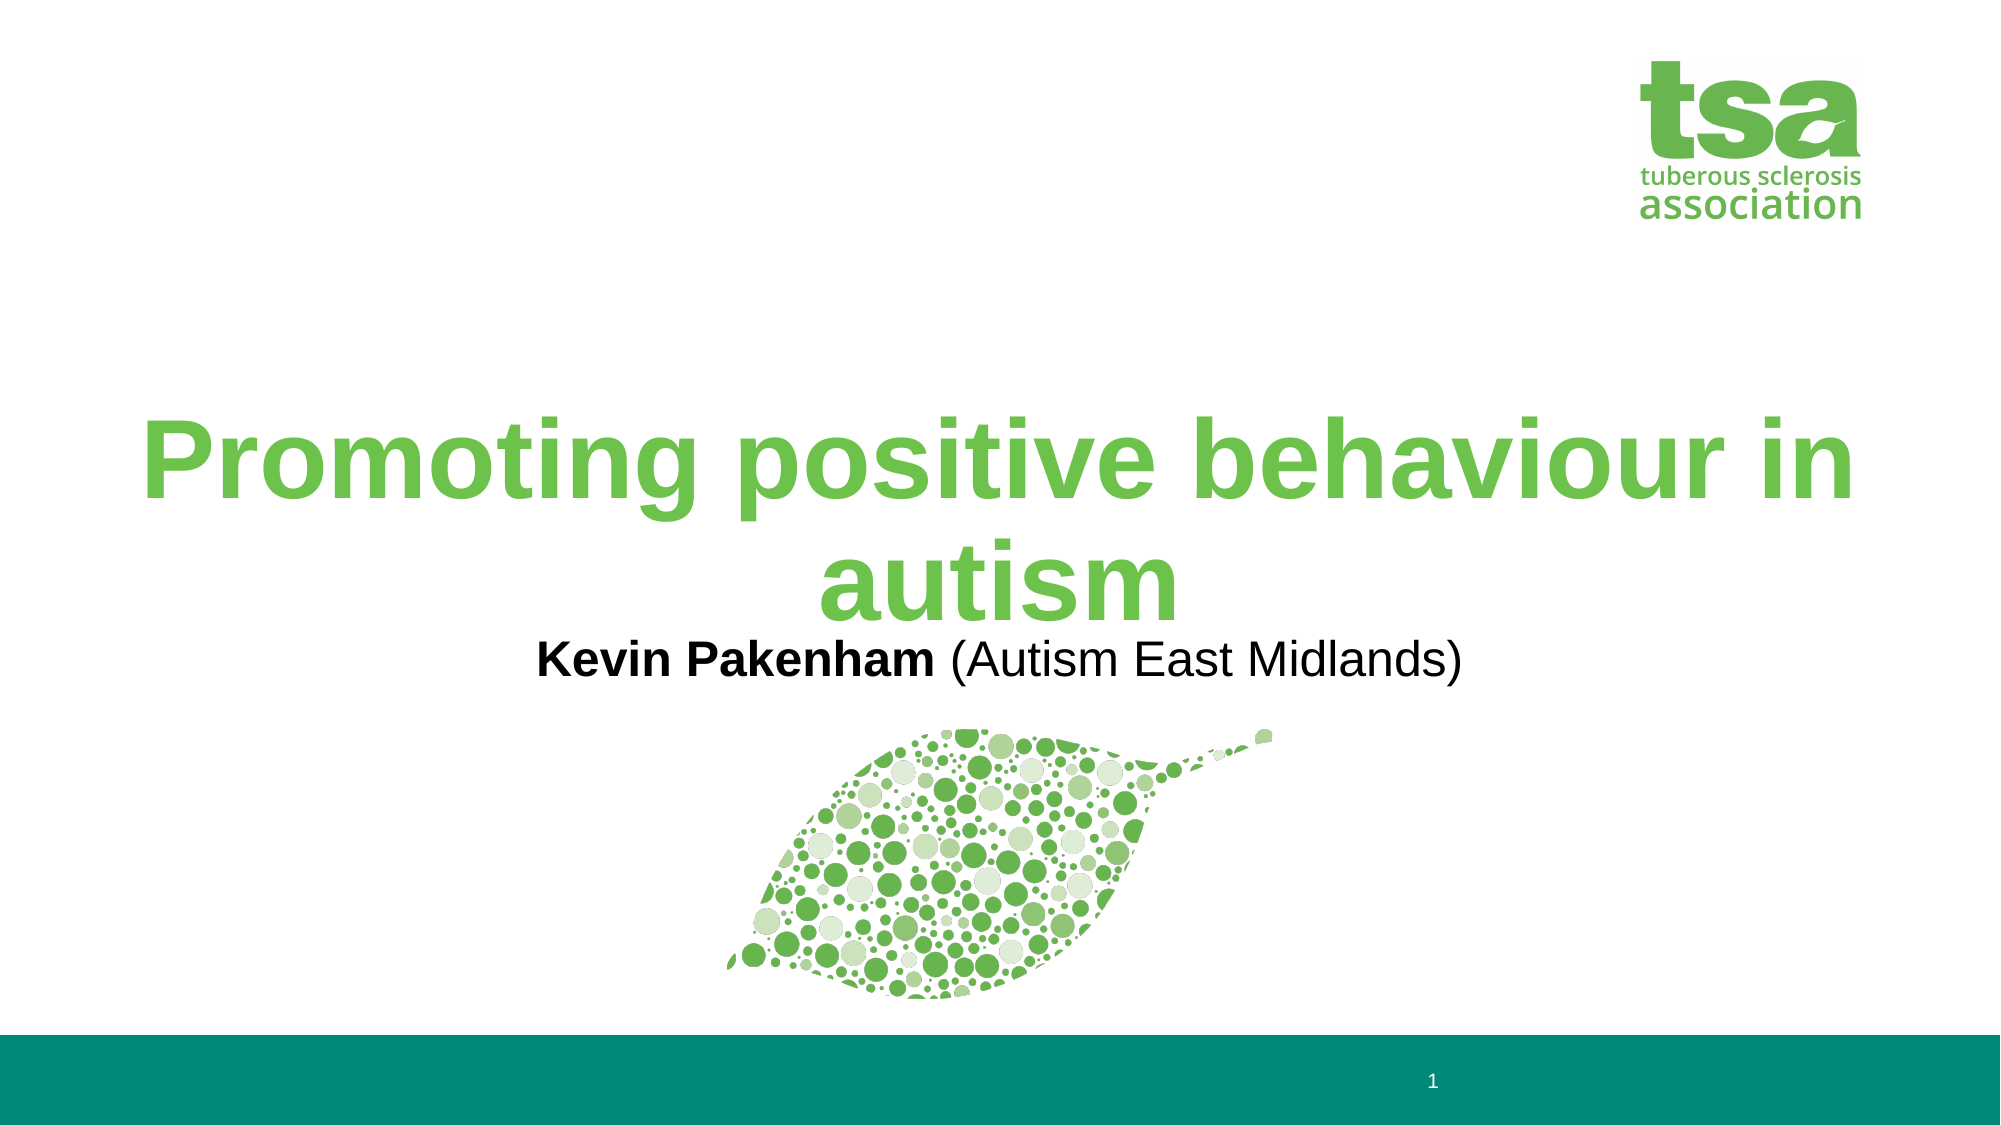

# Promoting positive behaviour in autism
Kevin Pakenham (Autism East Midlands)